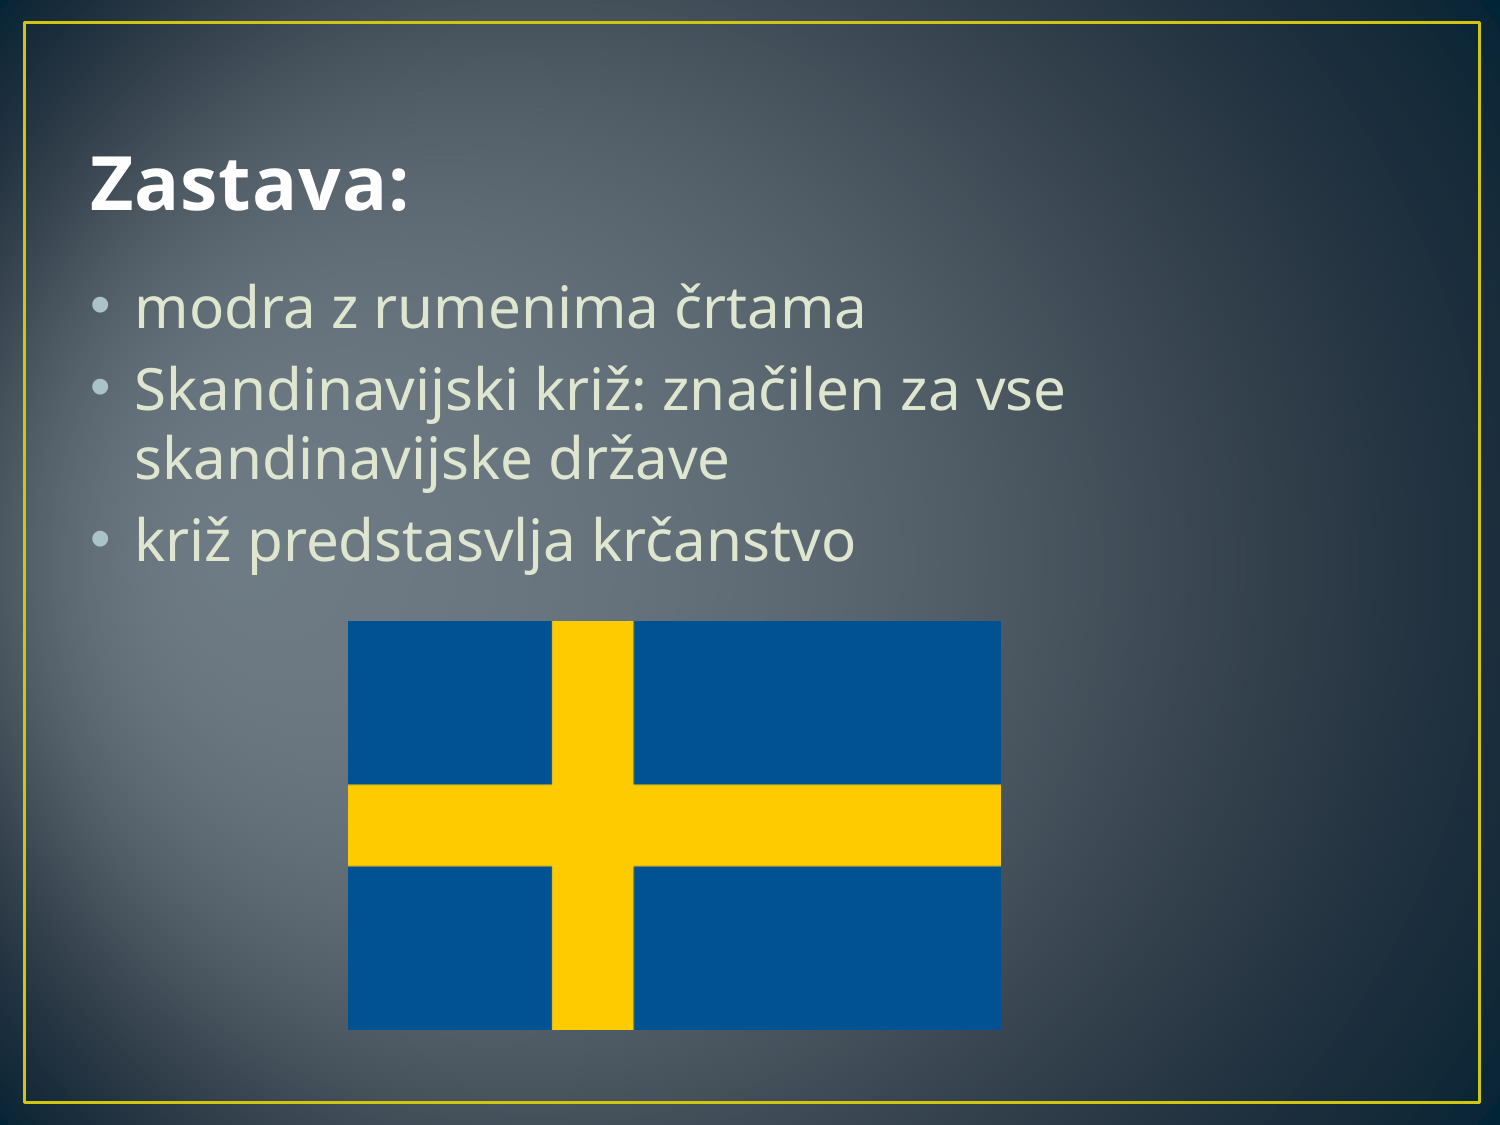

# Zastava:
modra z rumenima črtama
Skandinavijski križ: značilen za vse skandinavijske države
križ predstasvlja krčanstvo